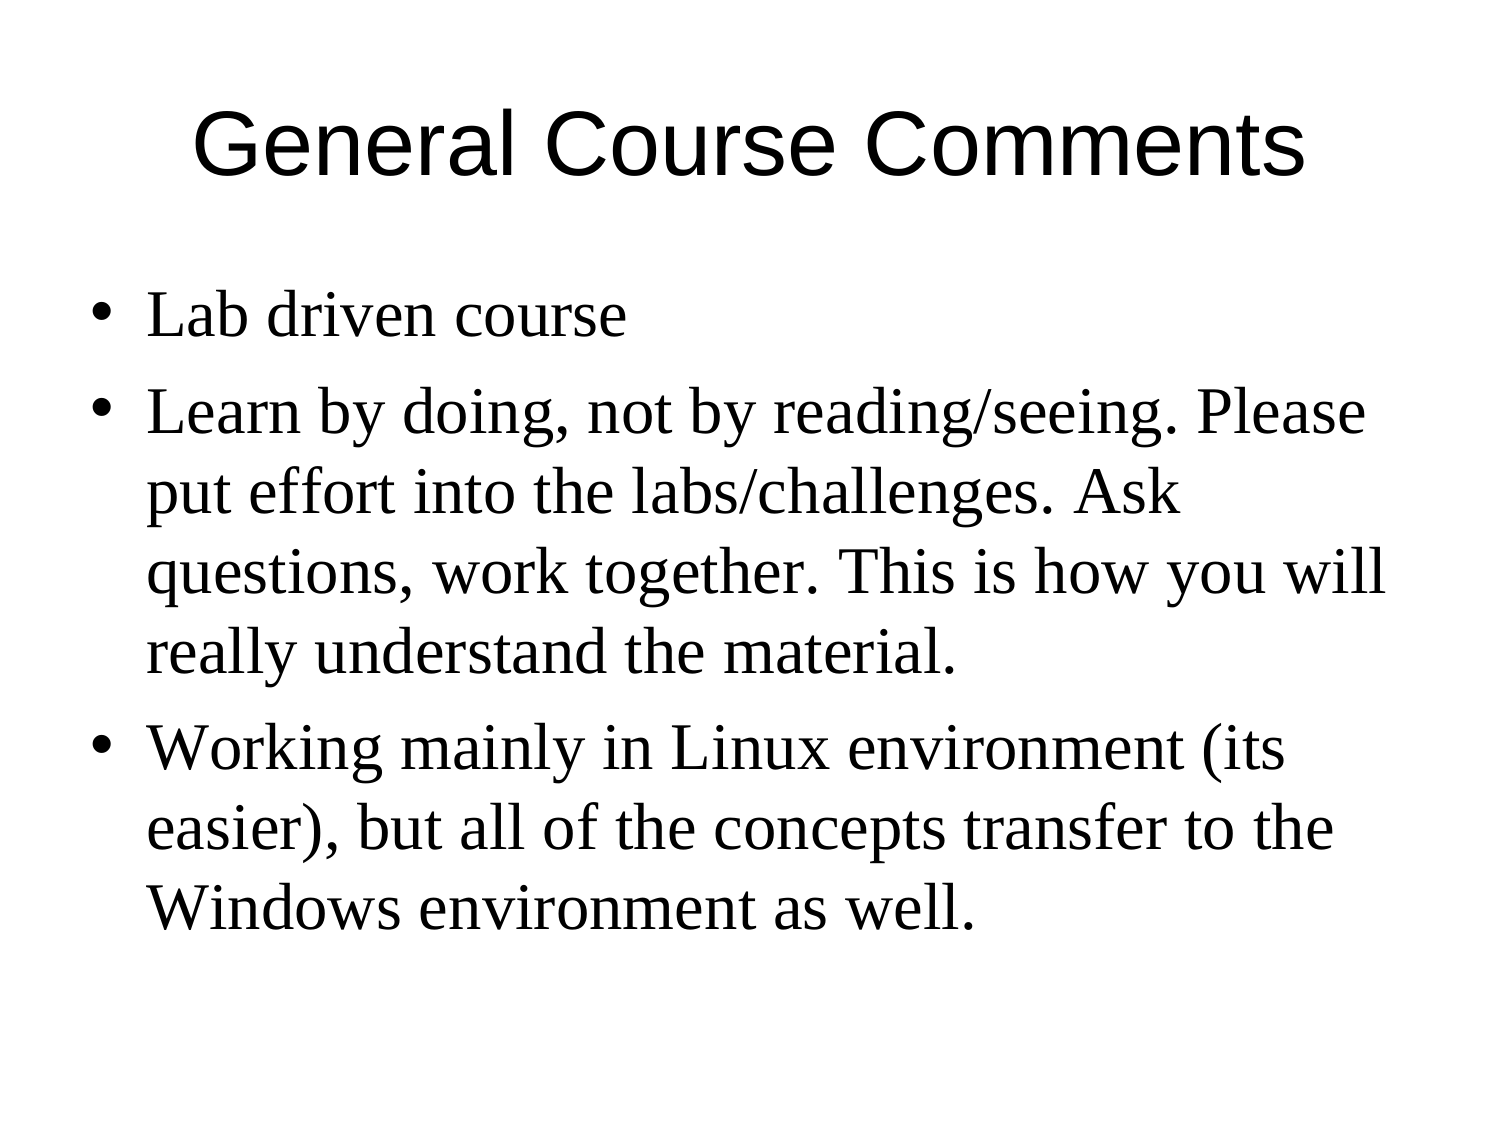

# General Course Comments
Lab driven course
Learn by doing, not by reading/seeing. Please put effort into the labs/challenges. Ask questions, work together. This is how you will really understand the material.
Working mainly in Linux environment (its easier), but all of the concepts transfer to the Windows environment as well.